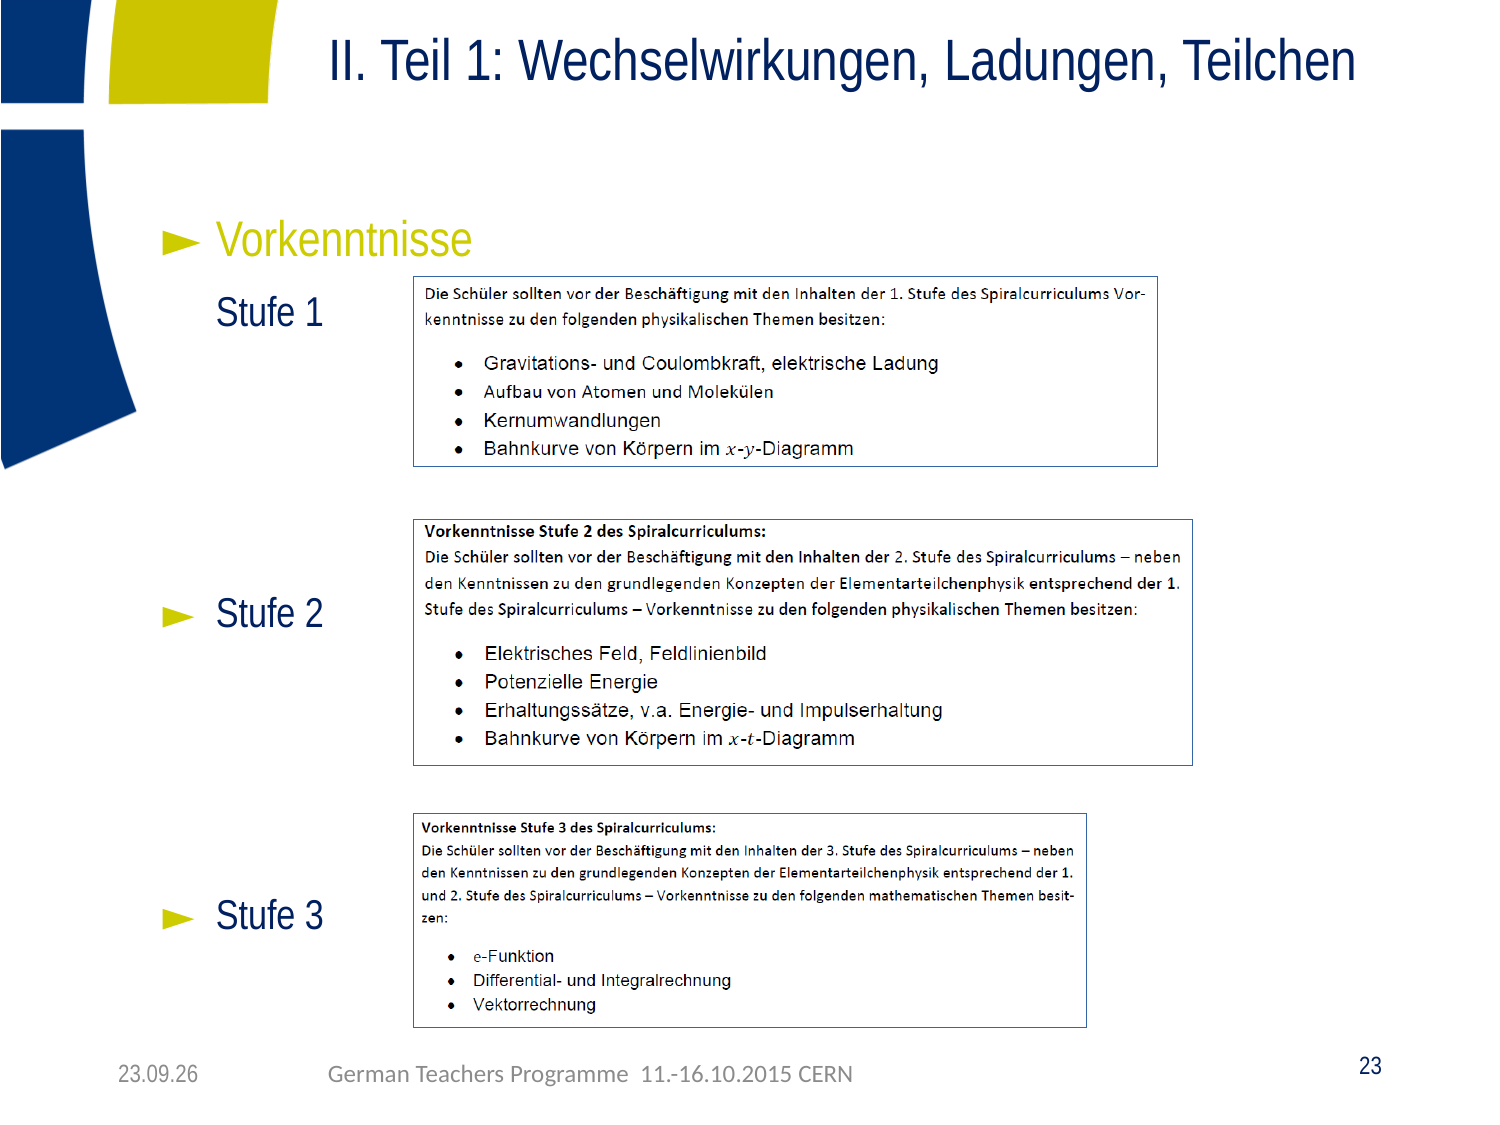

II. Teil 1: Wechselwirkungen, Ladungen, Teilchen
# Vorkenntnisse
Stufe 1
Stufe 2
Stufe 3
German Teachers Programme 11.-16.10.2015 CERN